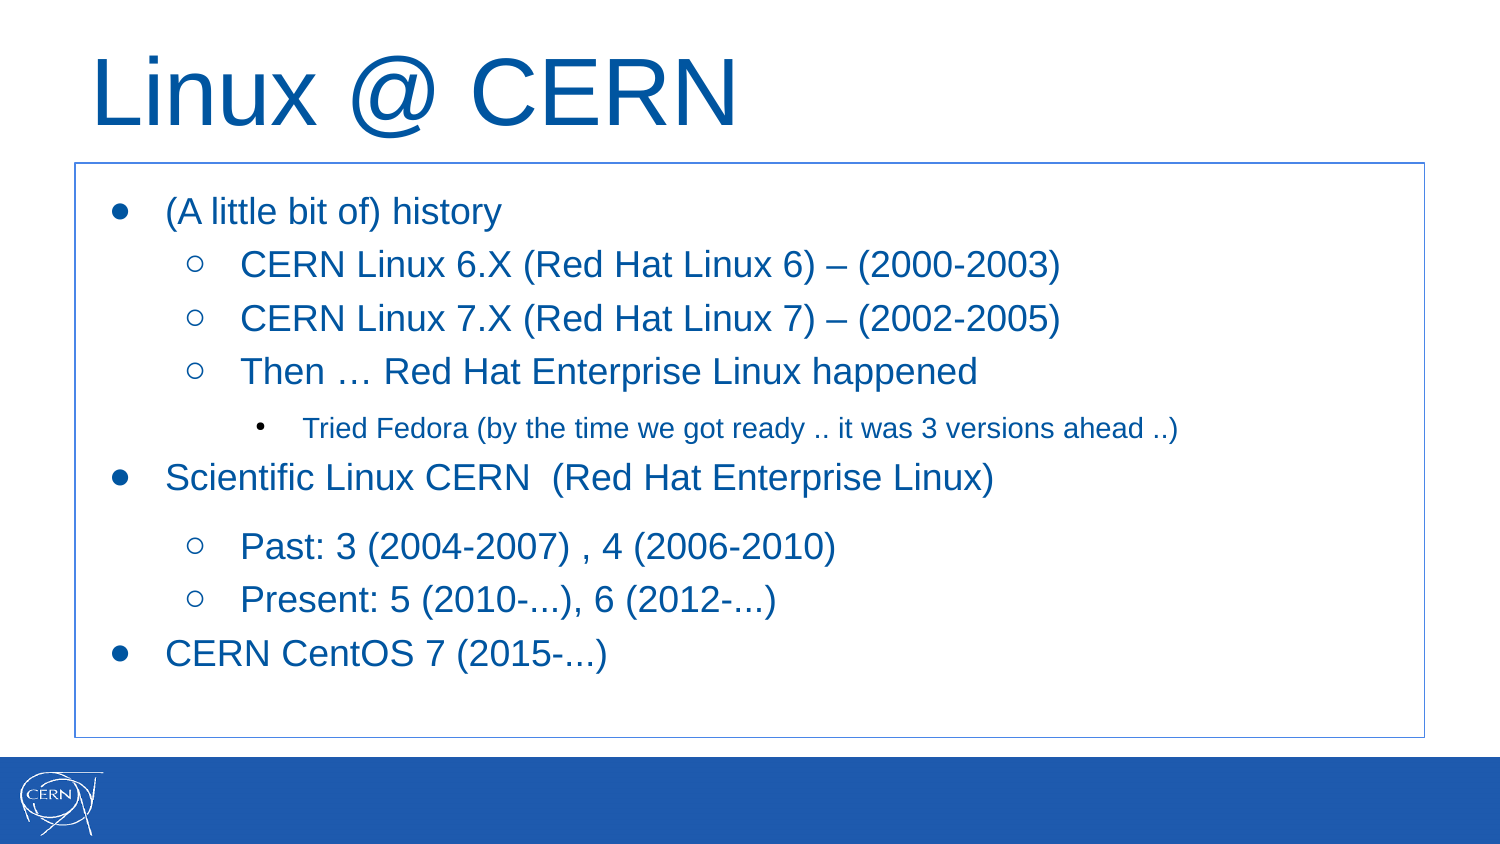

# Linux @ CERN
(A little bit of) history
CERN Linux 6.X (Red Hat Linux 6) – (2000-2003)
CERN Linux 7.X (Red Hat Linux 7) – (2002-2005)
Then … Red Hat Enterprise Linux happened
Tried Fedora (by the time we got ready .. it was 3 versions ahead ..)
Scientific Linux CERN (Red Hat Enterprise Linux)
Past: 3 (2004-2007) , 4 (2006-2010)
Present: 5 (2010-...), 6 (2012-...)
CERN CentOS 7 (2015-...)